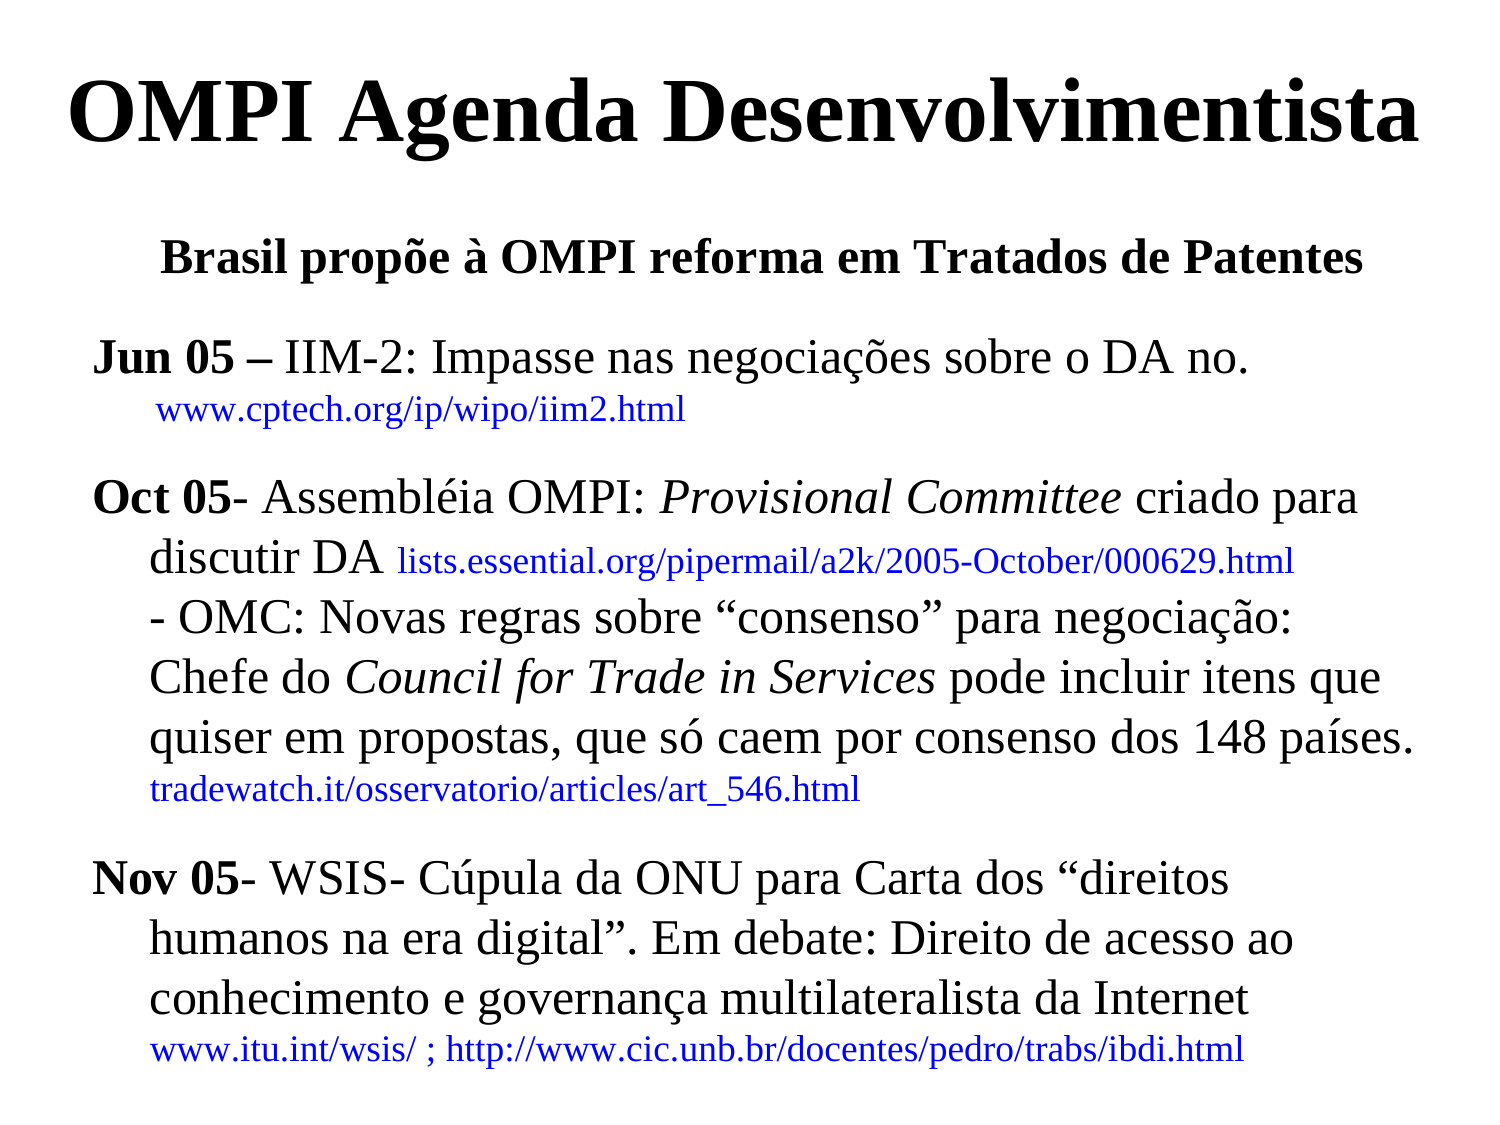

# OMPI Agenda Desenvolvimentista
 Brasil propõe à OMPI reforma em Tratados de Patentes
Jun 05 – IIM-2: Impasse nas negociações sobre o DA no.
www.cptech.org/ip/wipo/iim2.html
Oct 05- Assembléia OMPI: Provisional Committee criado para discutir DA lists.essential.org/pipermail/a2k/2005-October/000629.html
- OMC: Novas regras sobre “consenso” para negociação:
Chefe do Council for Trade in Services pode incluir itens que quiser em propostas, que só caem por consenso dos 148 países.
tradewatch.it/osservatorio/articles/art_546.html
Nov 05- WSIS- Cúpula da ONU para Carta dos “direitos humanos na era digital”. Em debate: Direito de acesso ao conhecimento e governança multilateralista da Internet
www.itu.int/wsis/ ; http://www.cic.unb.br/docentes/pedro/trabs/ibdi.html